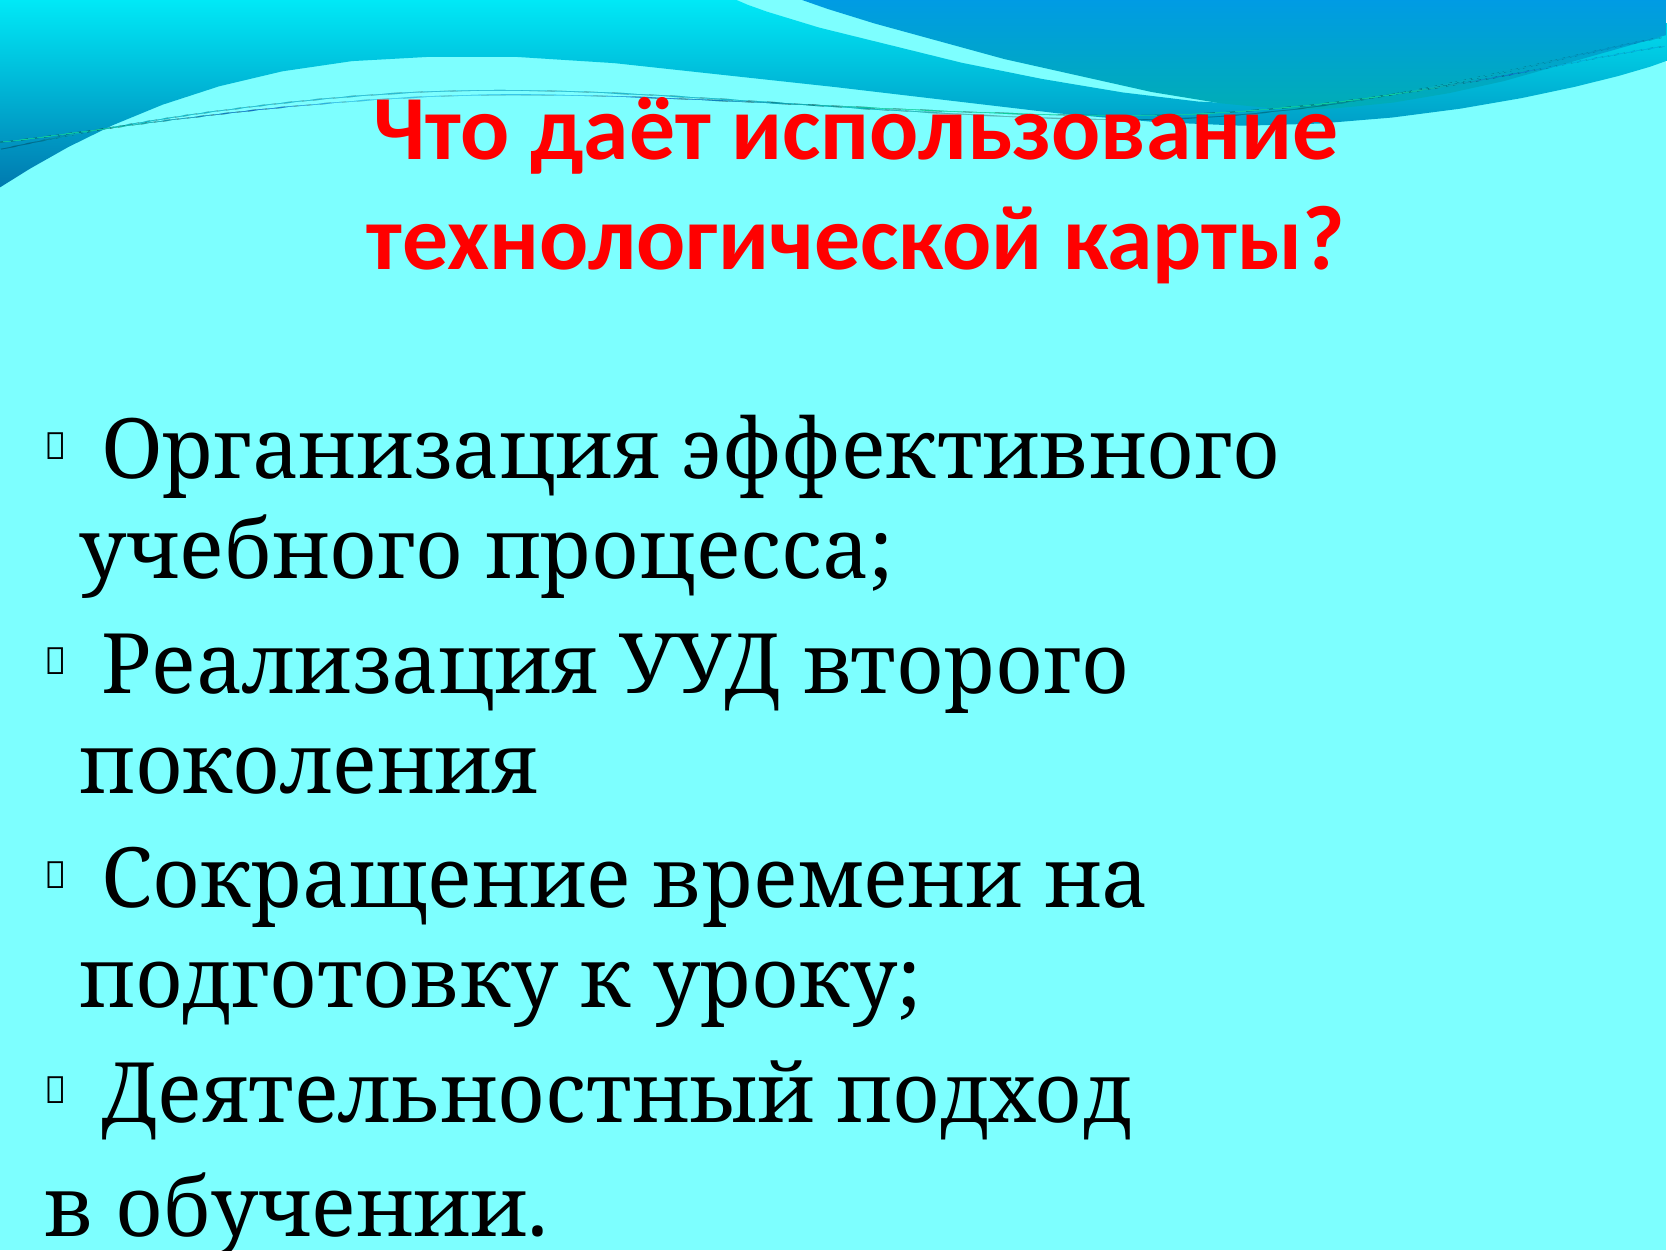

Что даёт использование технологической карты?
 Организация эффективного учебного процесса;
 Реализация УУД второго поколения
 Сокращение времени на подготовку к уроку;
 Деятельностный подход
в обучении.